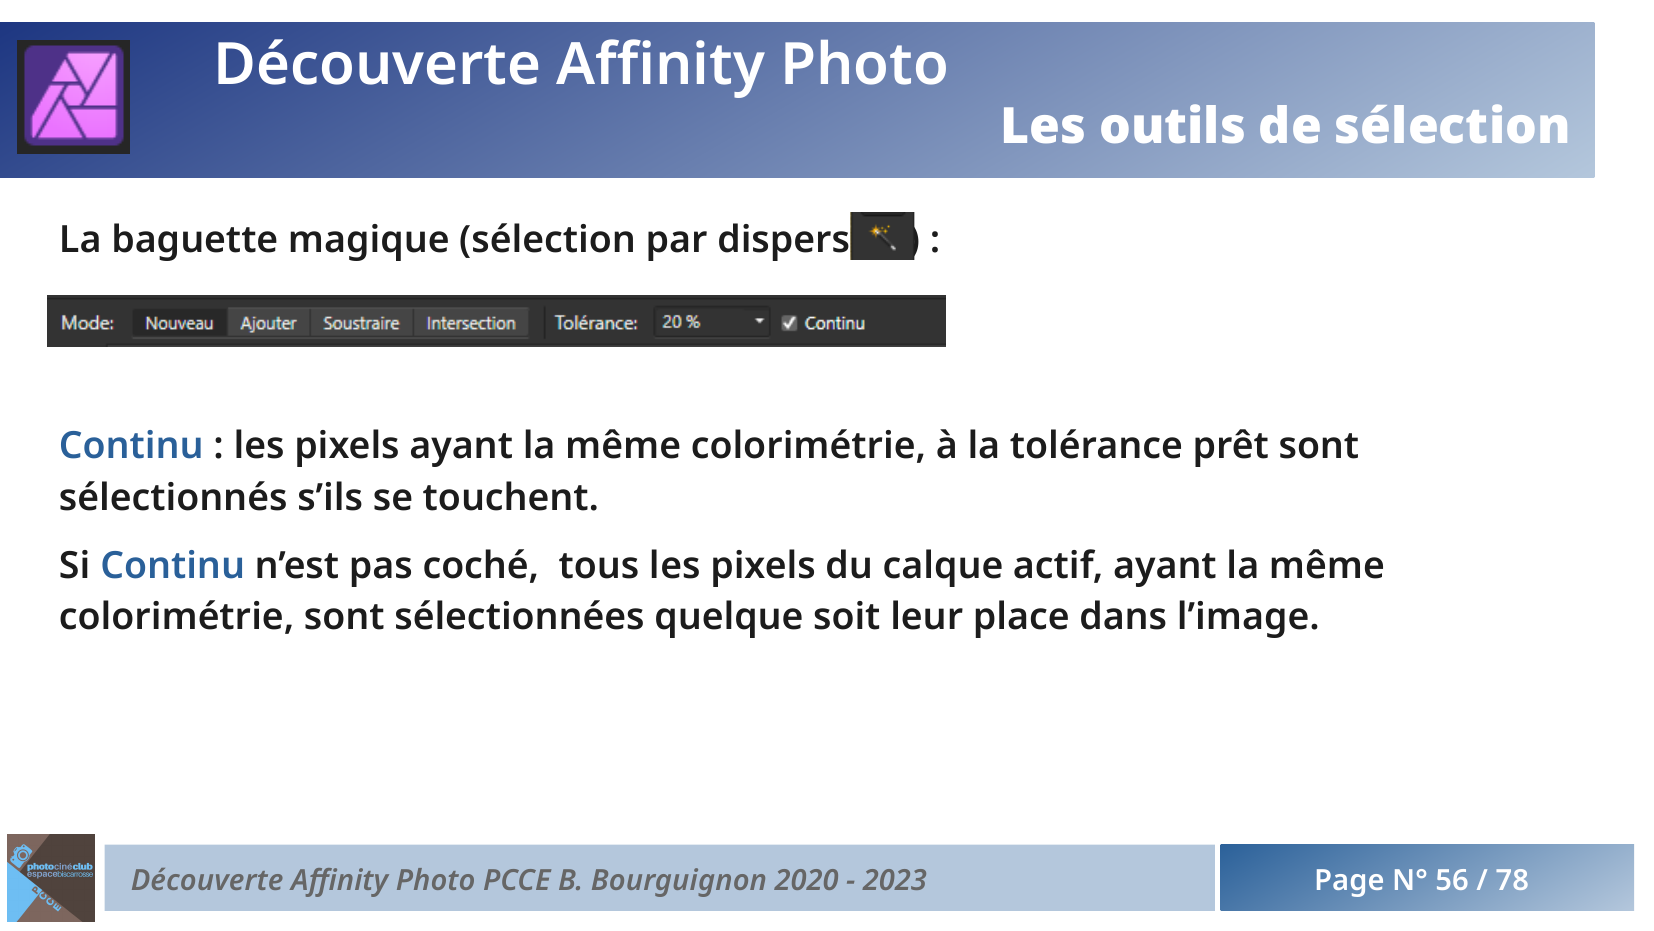

# Les outils de sélection
La baguette magique (sélection par dispersion) :
Continu : les pixels ayant la même colorimétrie, à la tolérance prêt sont sélectionnés s’ils se touchent.
Si Continu n’est pas coché, tous les pixels du calque actif, ayant la même colorimétrie, sont sélectionnées quelque soit leur place dans l’image.